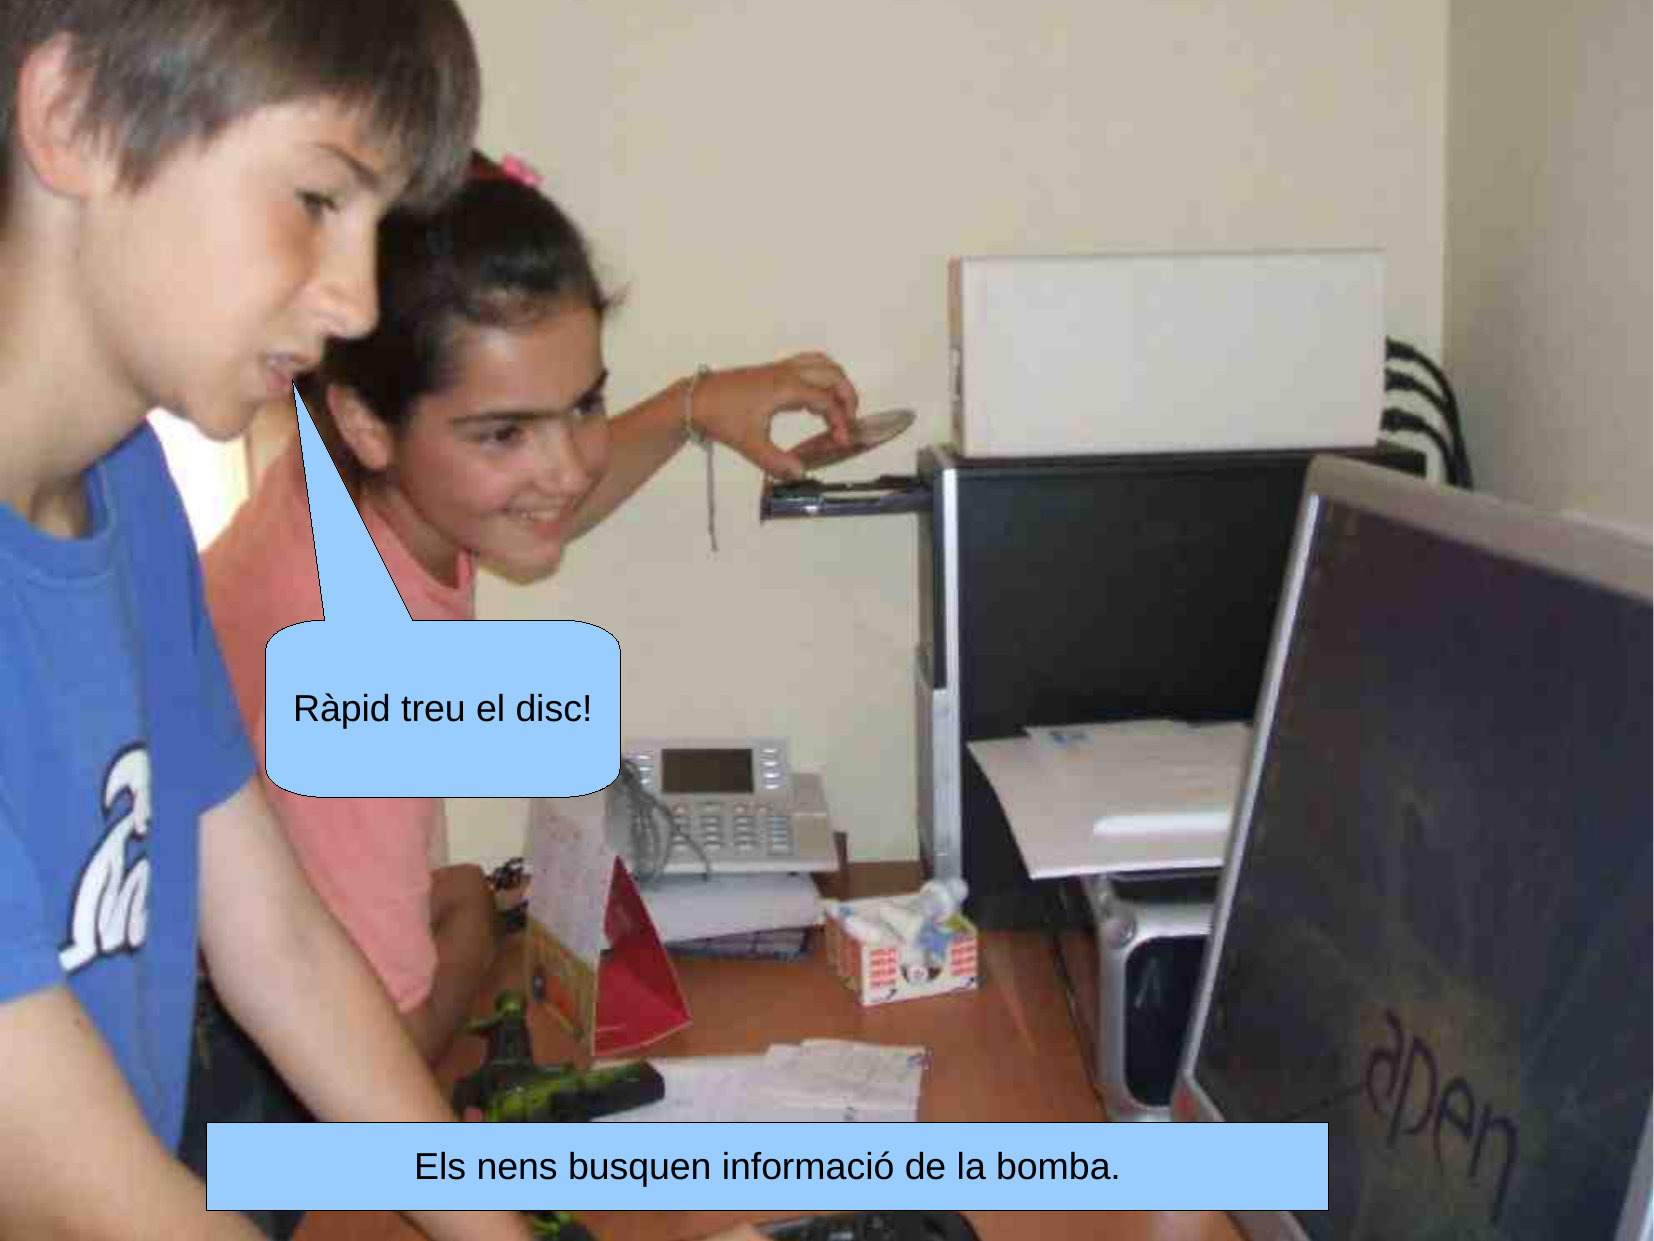

Ràpid treu el disc!
Els nens busquen informació de la bomba.